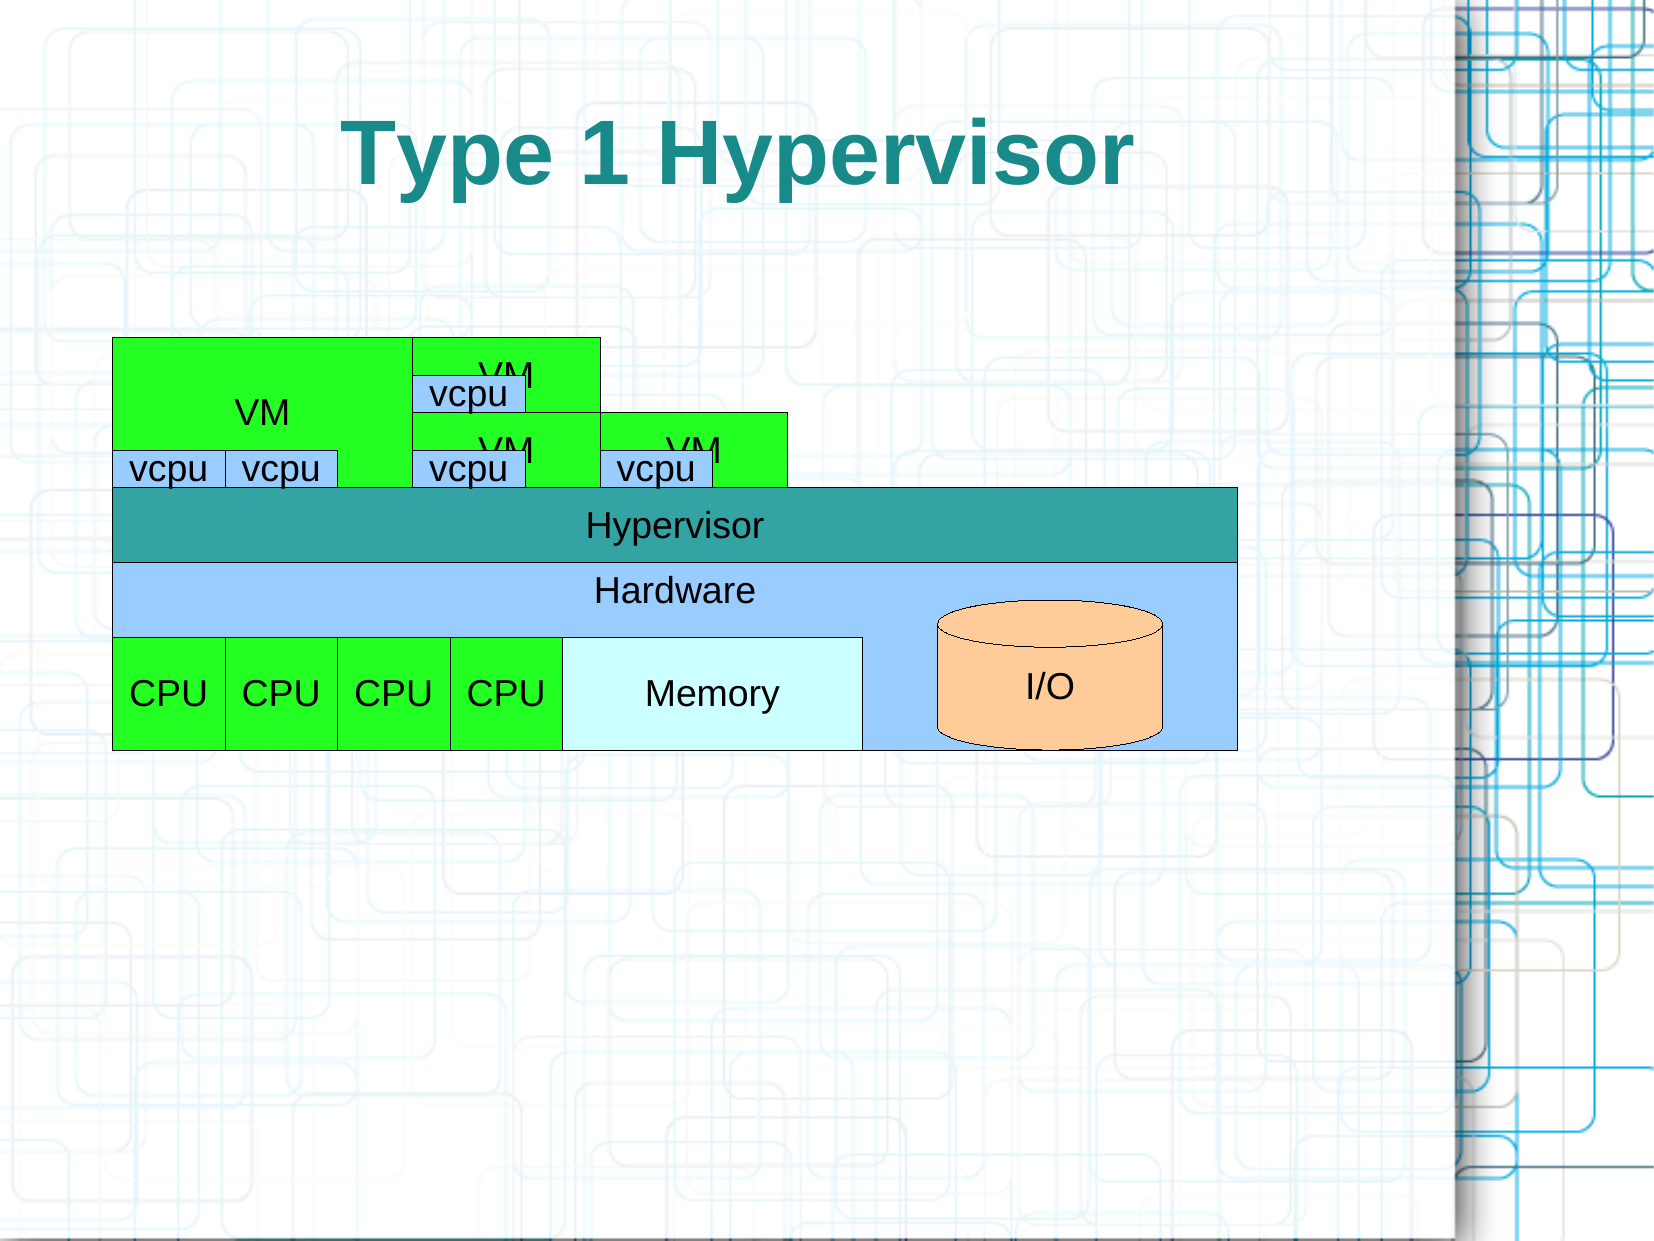

# Type 1 Hypervisor
VM
VM
vcpu
VM
VM
vcpu
vcpu
vcpu
vcpu
Hypervisor
Hardware
I/O
CPU
CPU
CPU
CPU
Memory